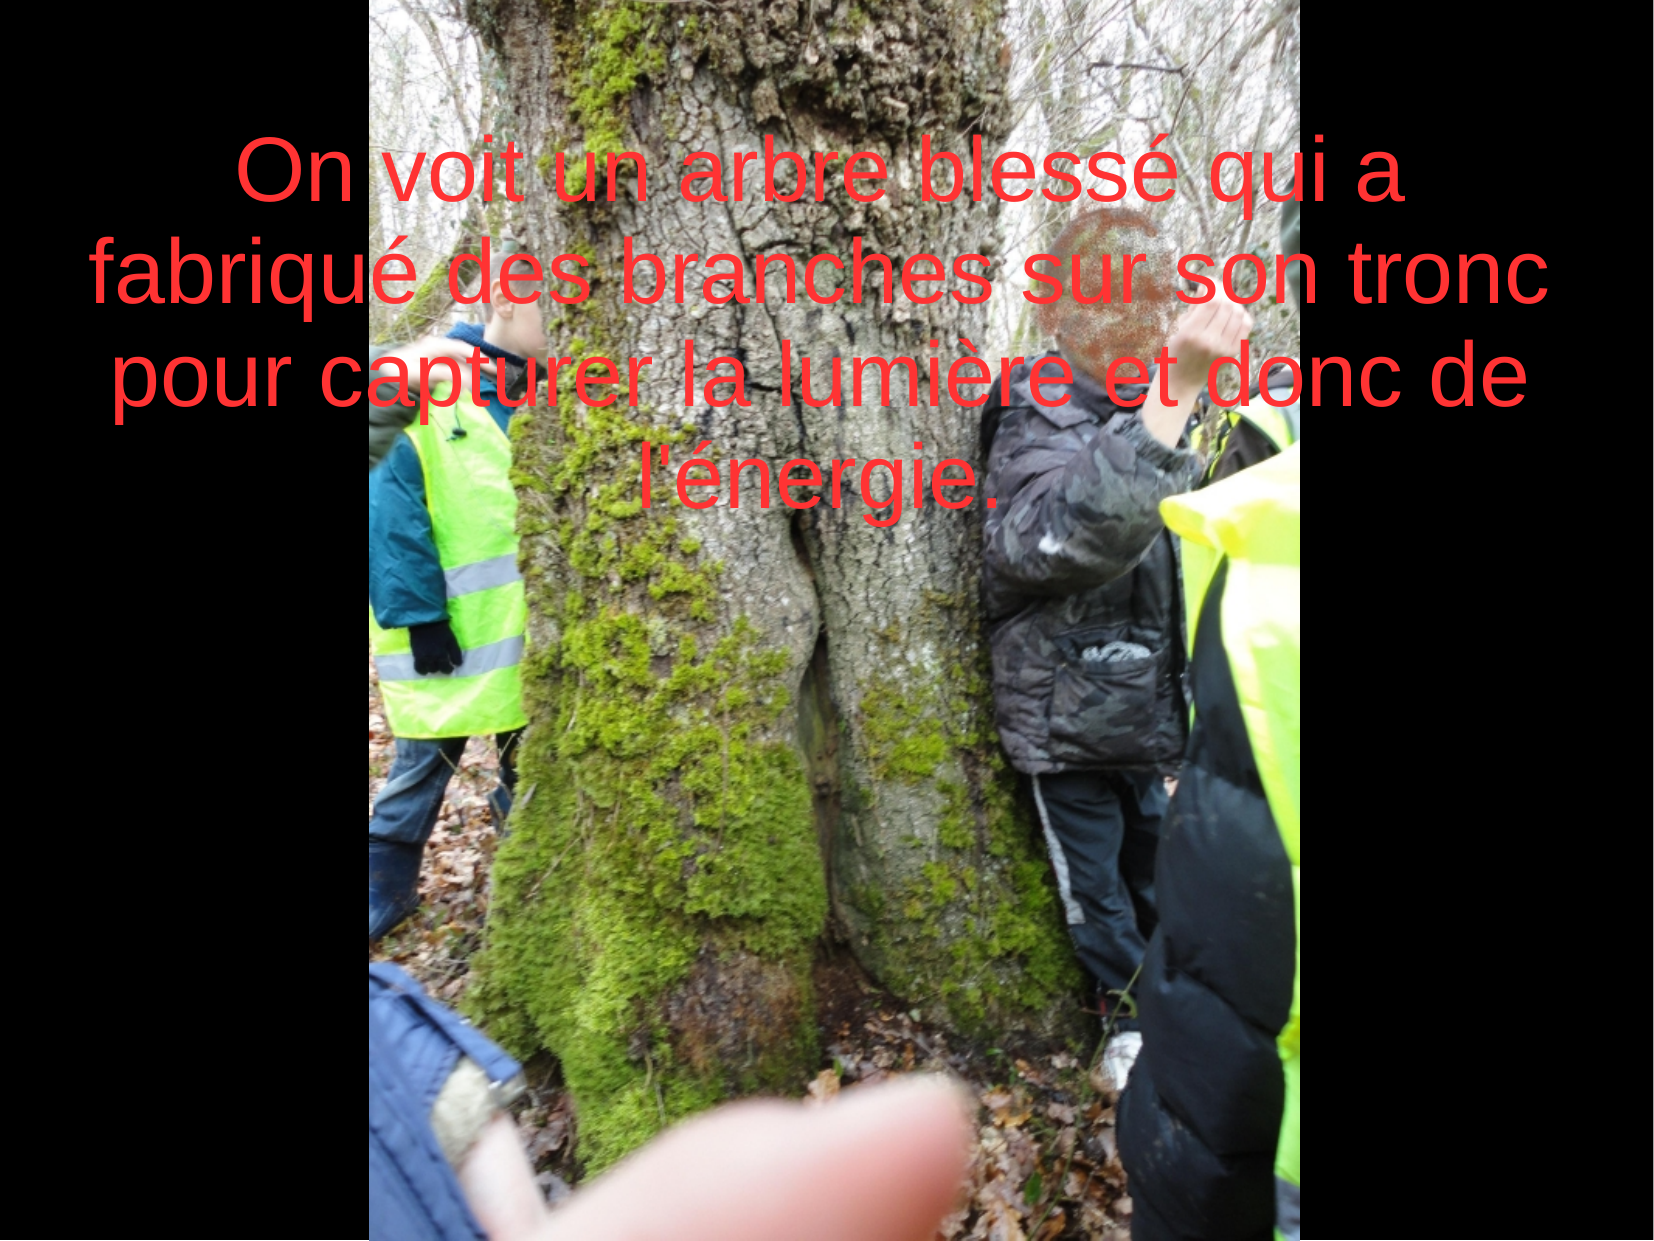

# On voit un arbre blessé qui a fabriqué des branches sur son tronc pour capturer la lumière et donc de l'énergie.